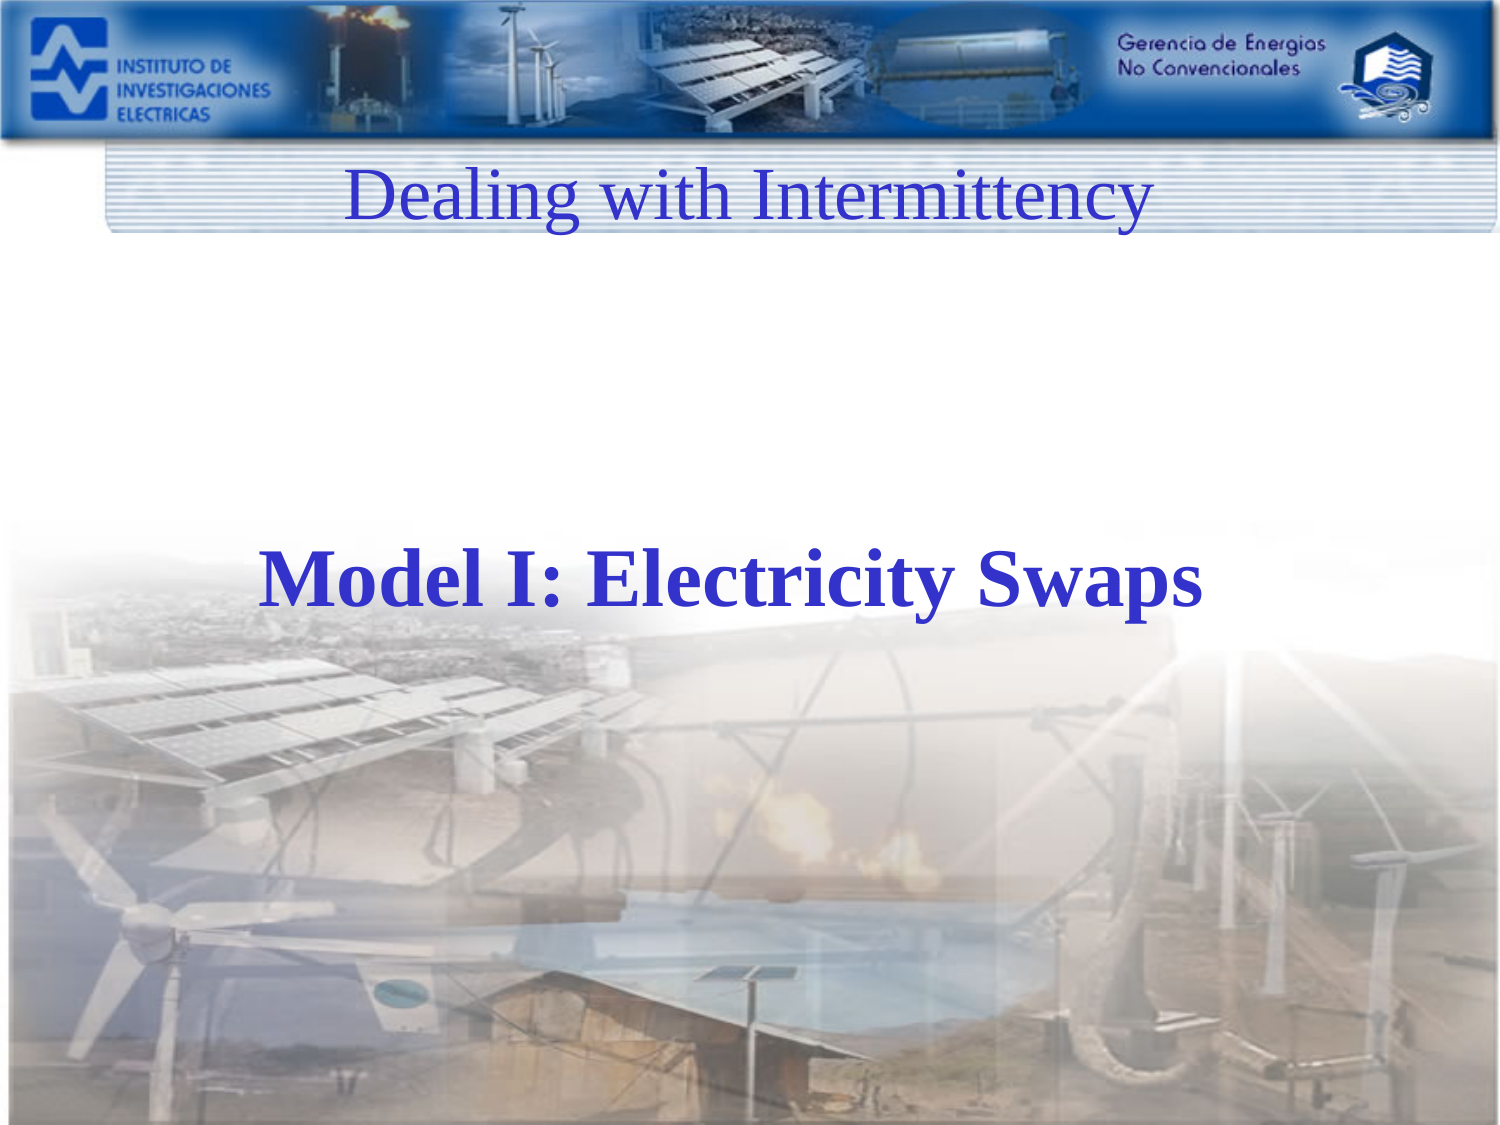

# Dealing with Intermittency
Model I: Electricity Swaps